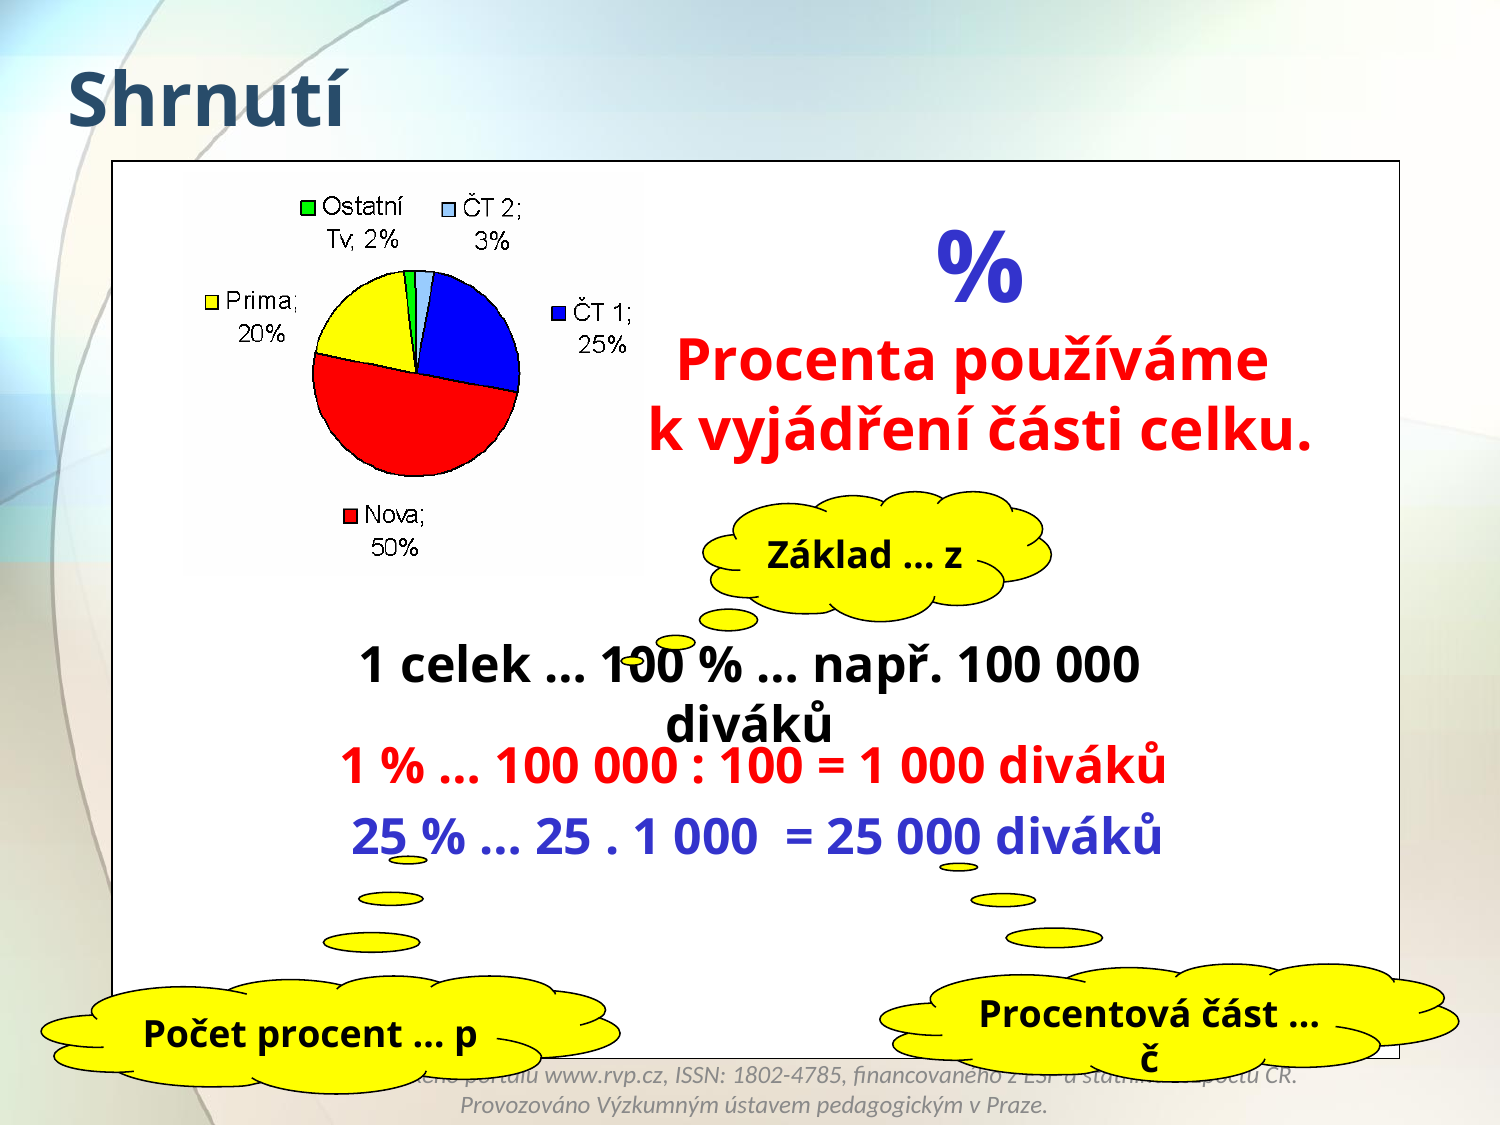

Shrnutí
%
Procenta používáme
k vyjádření části celku.
Základ … z
1 celek … 100 % … např. 100 000 diváků
1 % … 100 000 : 100 = 1 000 diváků
25 % … 25 . 1 000 = 25 000 diváků
Procentová část … č
Počet procent … p